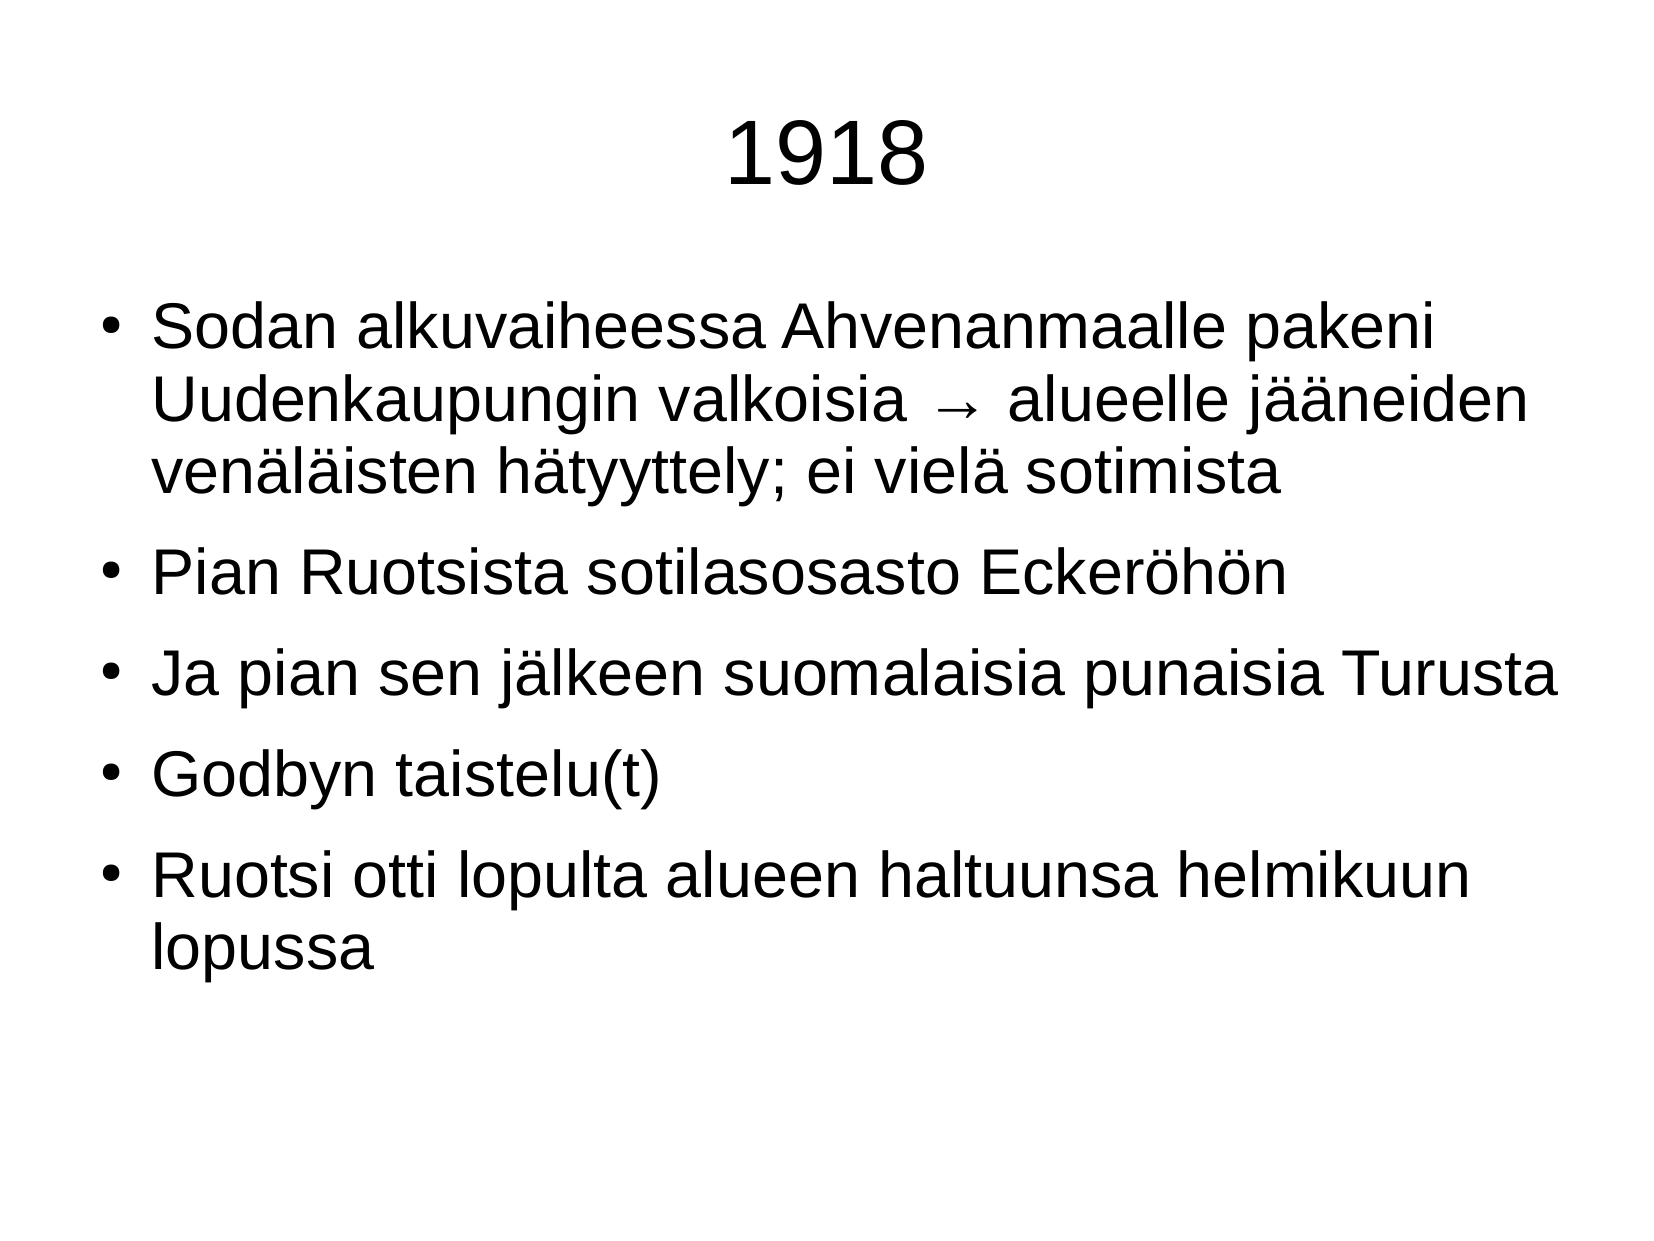

# 1918
Sodan alkuvaiheessa Ahvenanmaalle pakeni Uudenkaupungin valkoisia → alueelle jääneiden venäläisten hätyyttely; ei vielä sotimista
Pian Ruotsista sotilasosasto Eckeröhön
Ja pian sen jälkeen suomalaisia punaisia Turusta
Godbyn taistelu(t)
Ruotsi otti lopulta alueen haltuunsa helmikuun lopussa